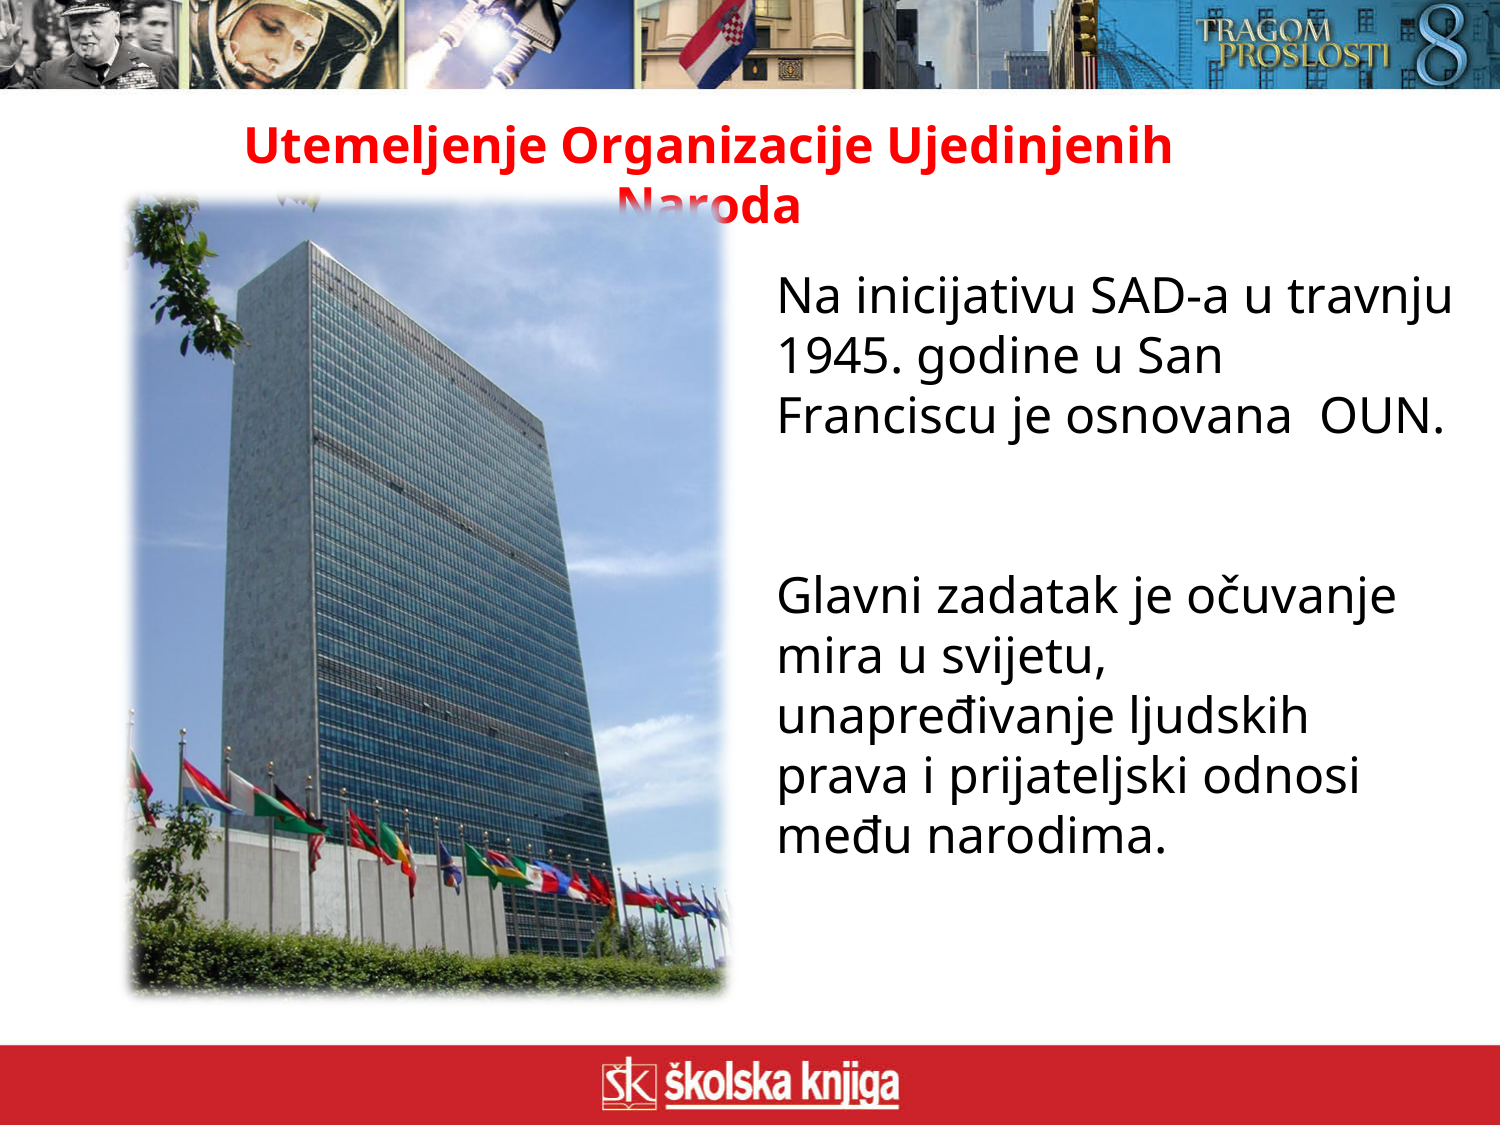

Utemeljenje Organizacije Ujedinjenih Naroda
Na inicijativu SAD-a u travnju 1945. godine u San Franciscu je osnovana OUN.
Glavni zadatak je očuvanje mira u svijetu, unapređivanje ljudskih prava i prijateljski odnosi među narodima.